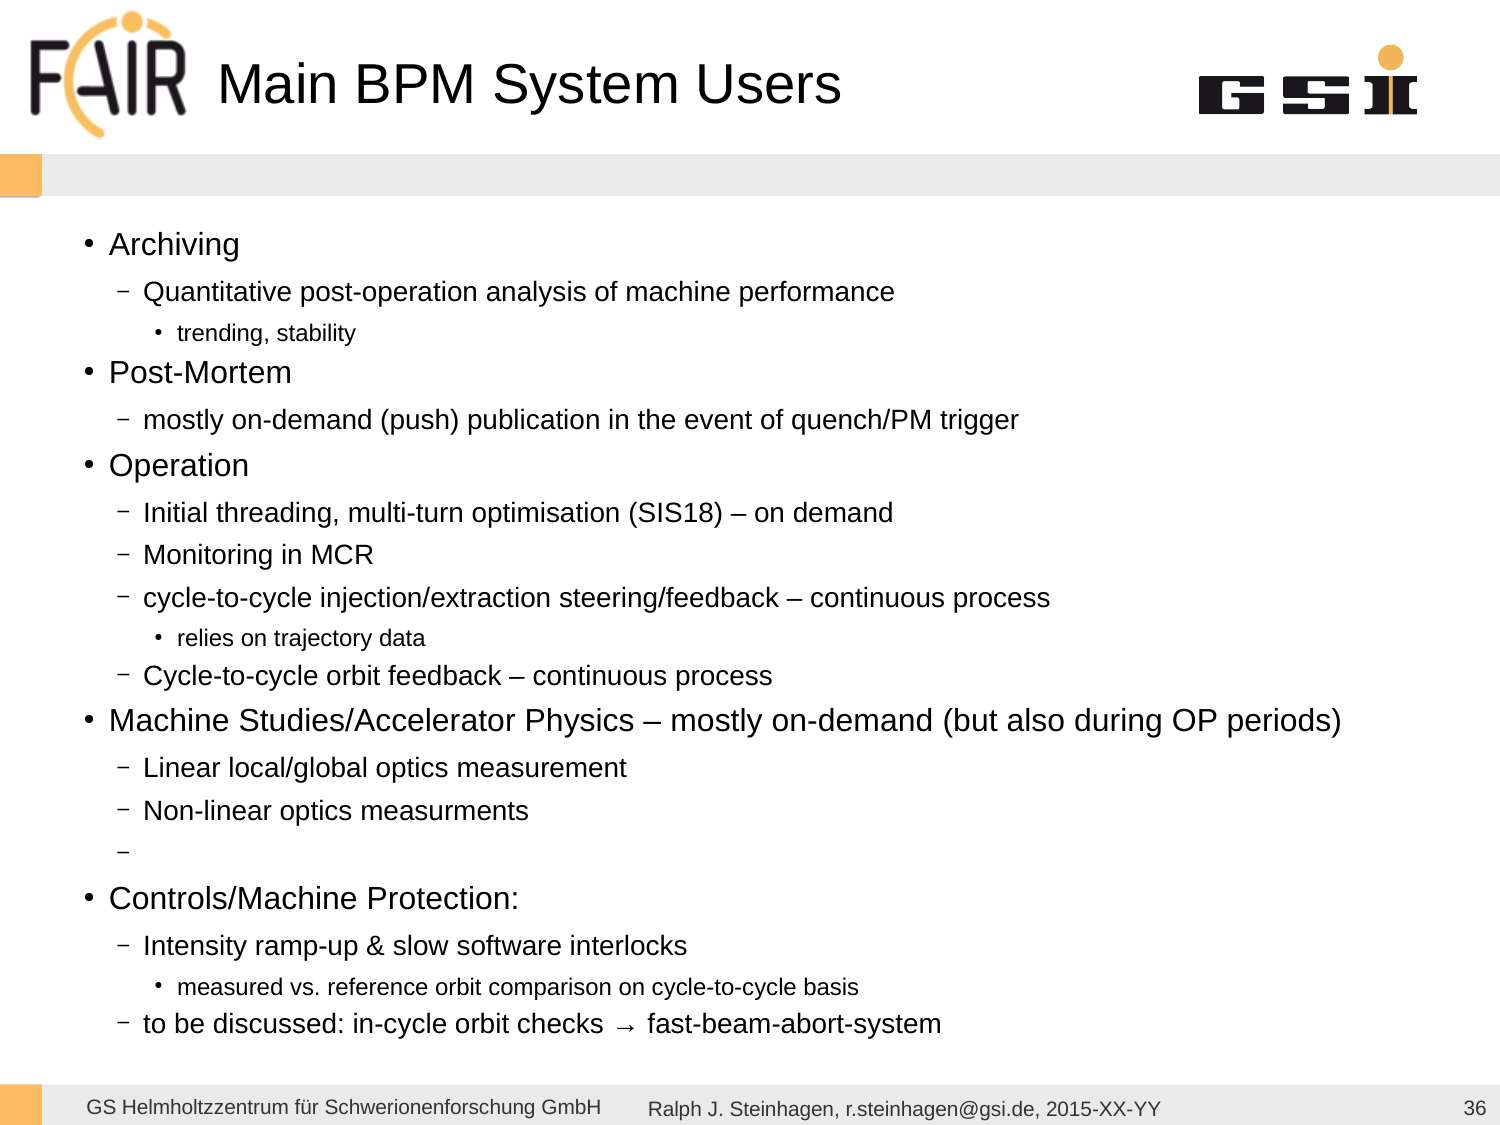

# Main BPM System Users
Archiving
Quantitative post-operation analysis of machine performance
trending, stability
Post-Mortem
mostly on-demand (push) publication in the event of quench/PM trigger
Operation
Initial threading, multi-turn optimisation (SIS18) – on demand
Monitoring in MCR
cycle-to-cycle injection/extraction steering/feedback – continuous process
relies on trajectory data
Cycle-to-cycle orbit feedback – continuous process
Machine Studies/Accelerator Physics – mostly on-demand (but also during OP periods)
Linear local/global optics measurement
Non-linear optics measurments
Controls/Machine Protection:
Intensity ramp-up & slow software interlocks
measured vs. reference orbit comparison on cycle-to-cycle basis
to be discussed: in-cycle orbit checks → fast-beam-abort-system